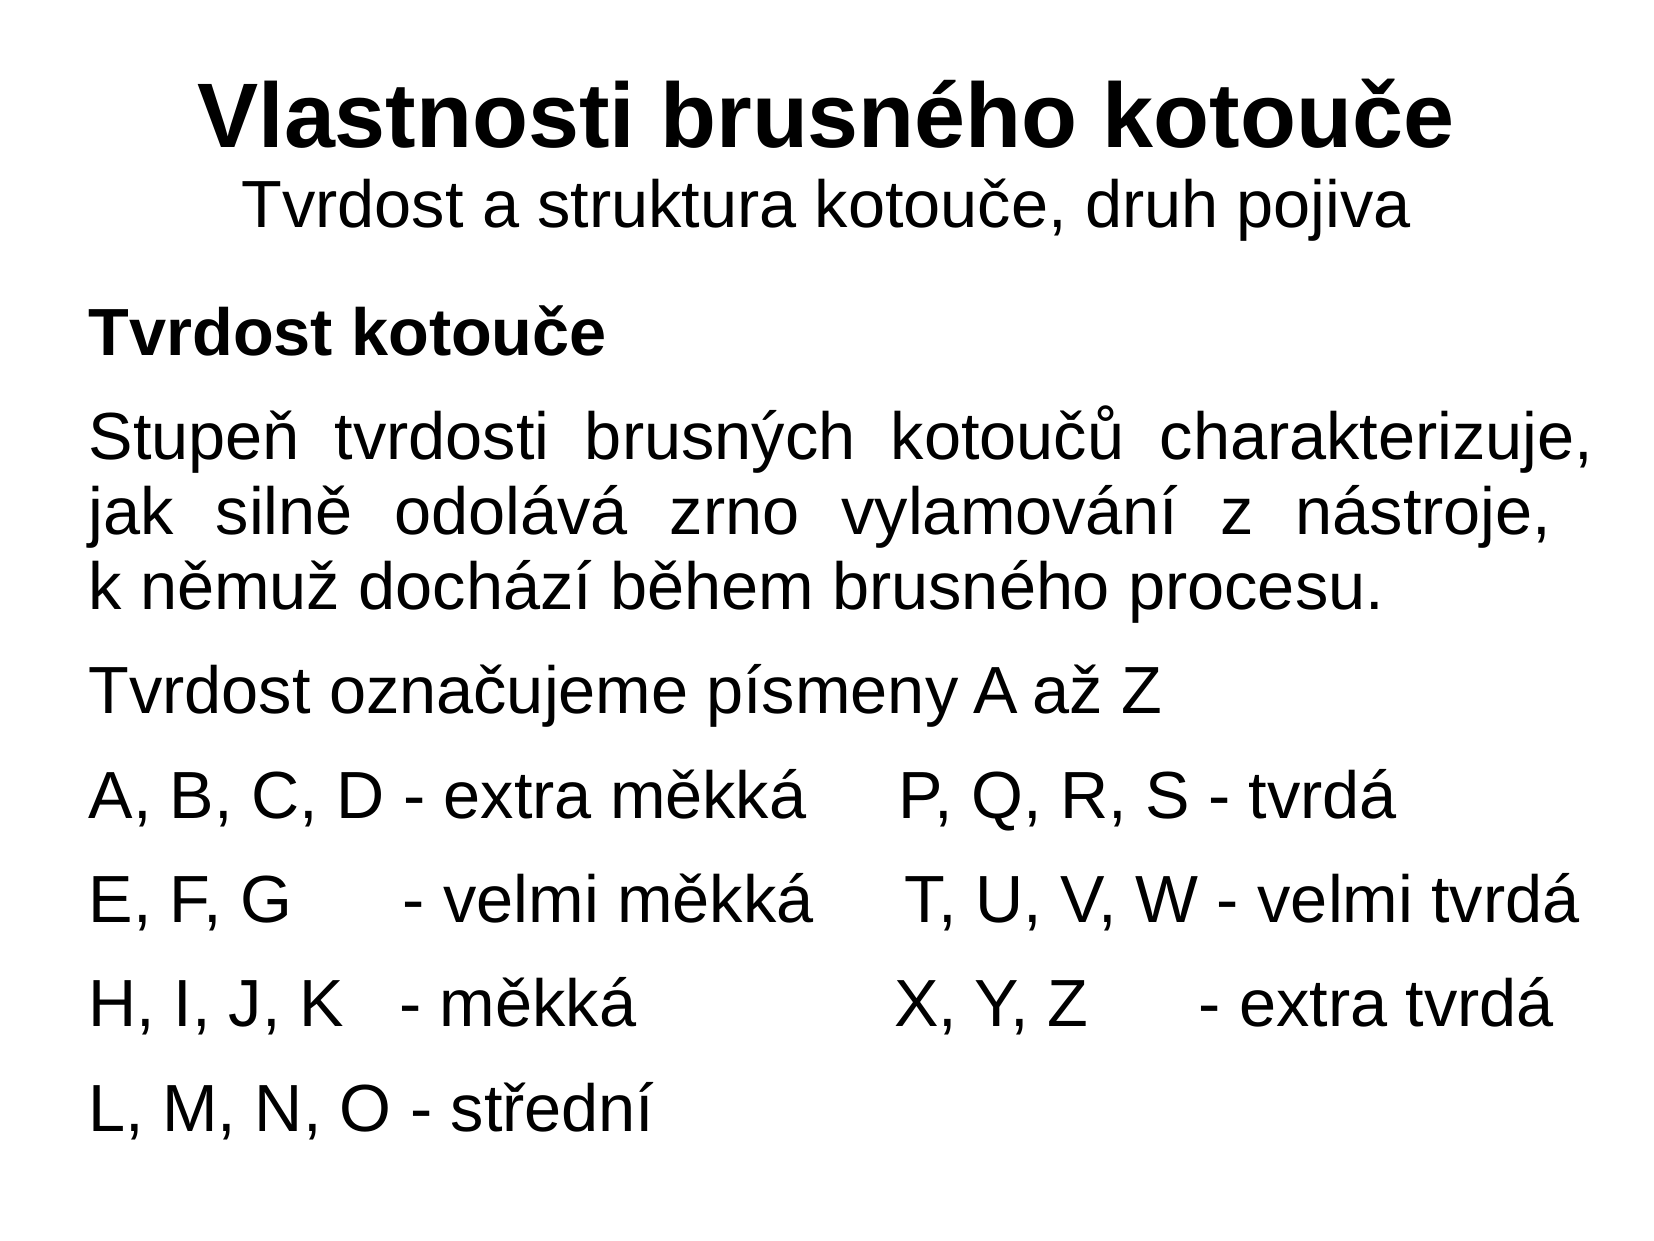

# Vlastnosti brusného kotouče Tvrdost a struktura kotouče, druh pojiva
Tvrdost kotouče
Stupeň tvrdosti brusných kotoučů charakterizuje, jak silně odolává zrno vylamování z nástroje,
k němuž dochází během brusného procesu.
Tvrdost označujeme písmeny A až Z
A, B, C, D - extra měkká P, Q, R, S - tvrdá
E, F, G - velmi měkká T, U, V, W - velmi tvrdá
H, I, J, K - měkká X, Y, Z - extra tvrdá
L, M, N, O - střední